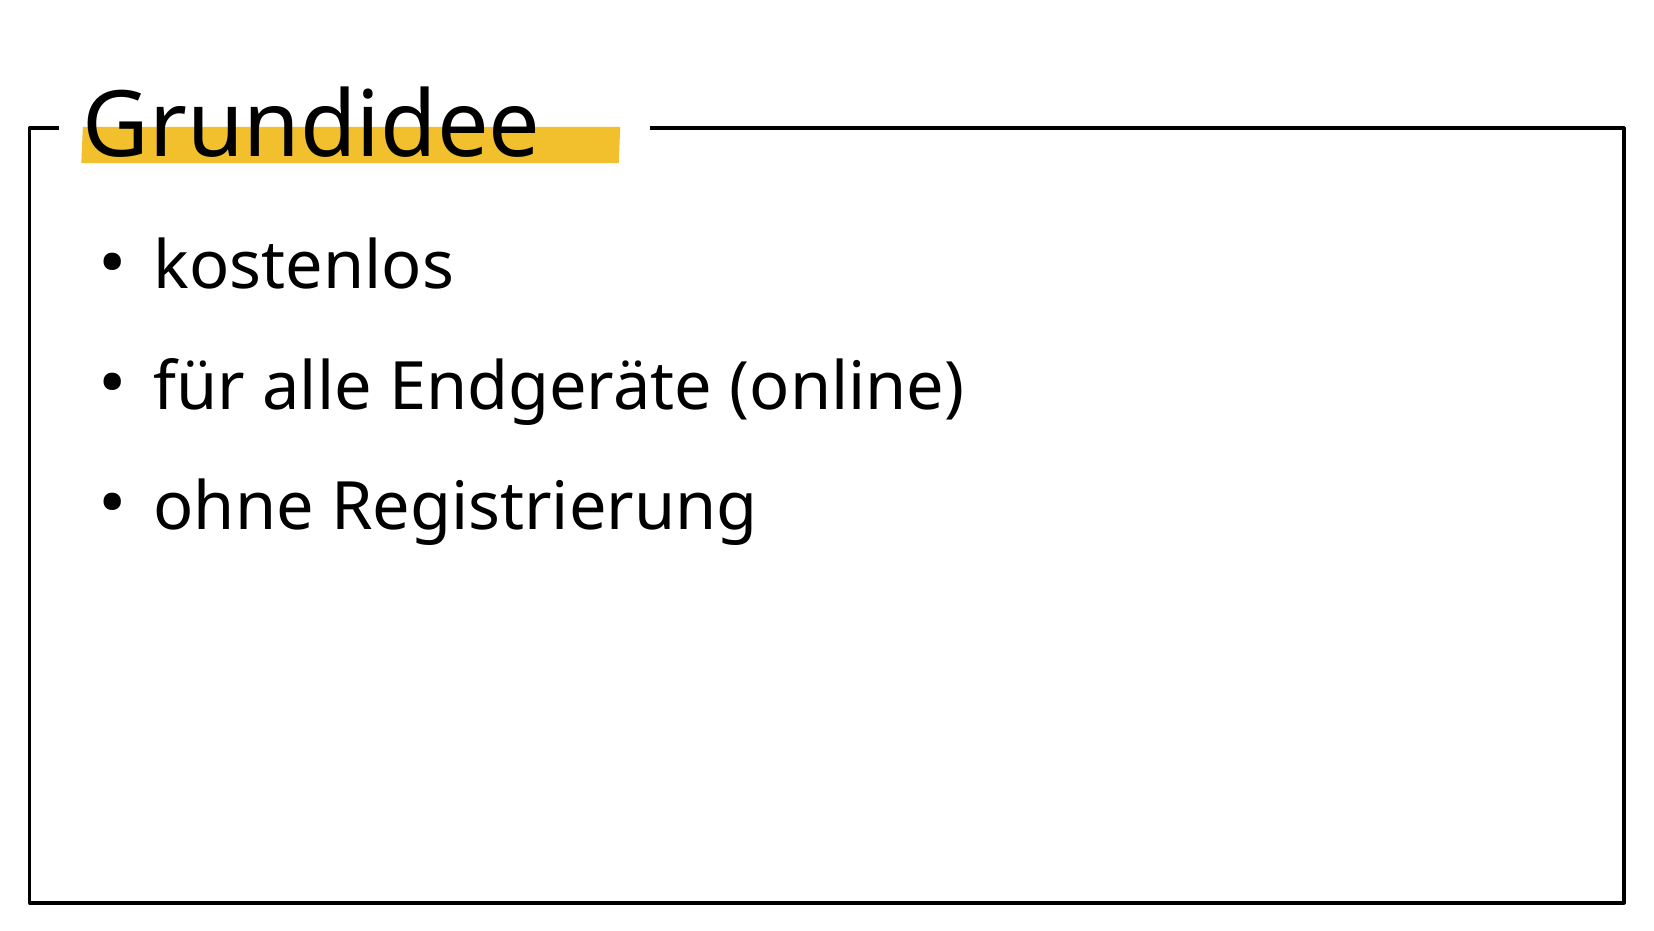

# Grundidee
kostenlos
für alle Endgeräte (online)
ohne Registrierung